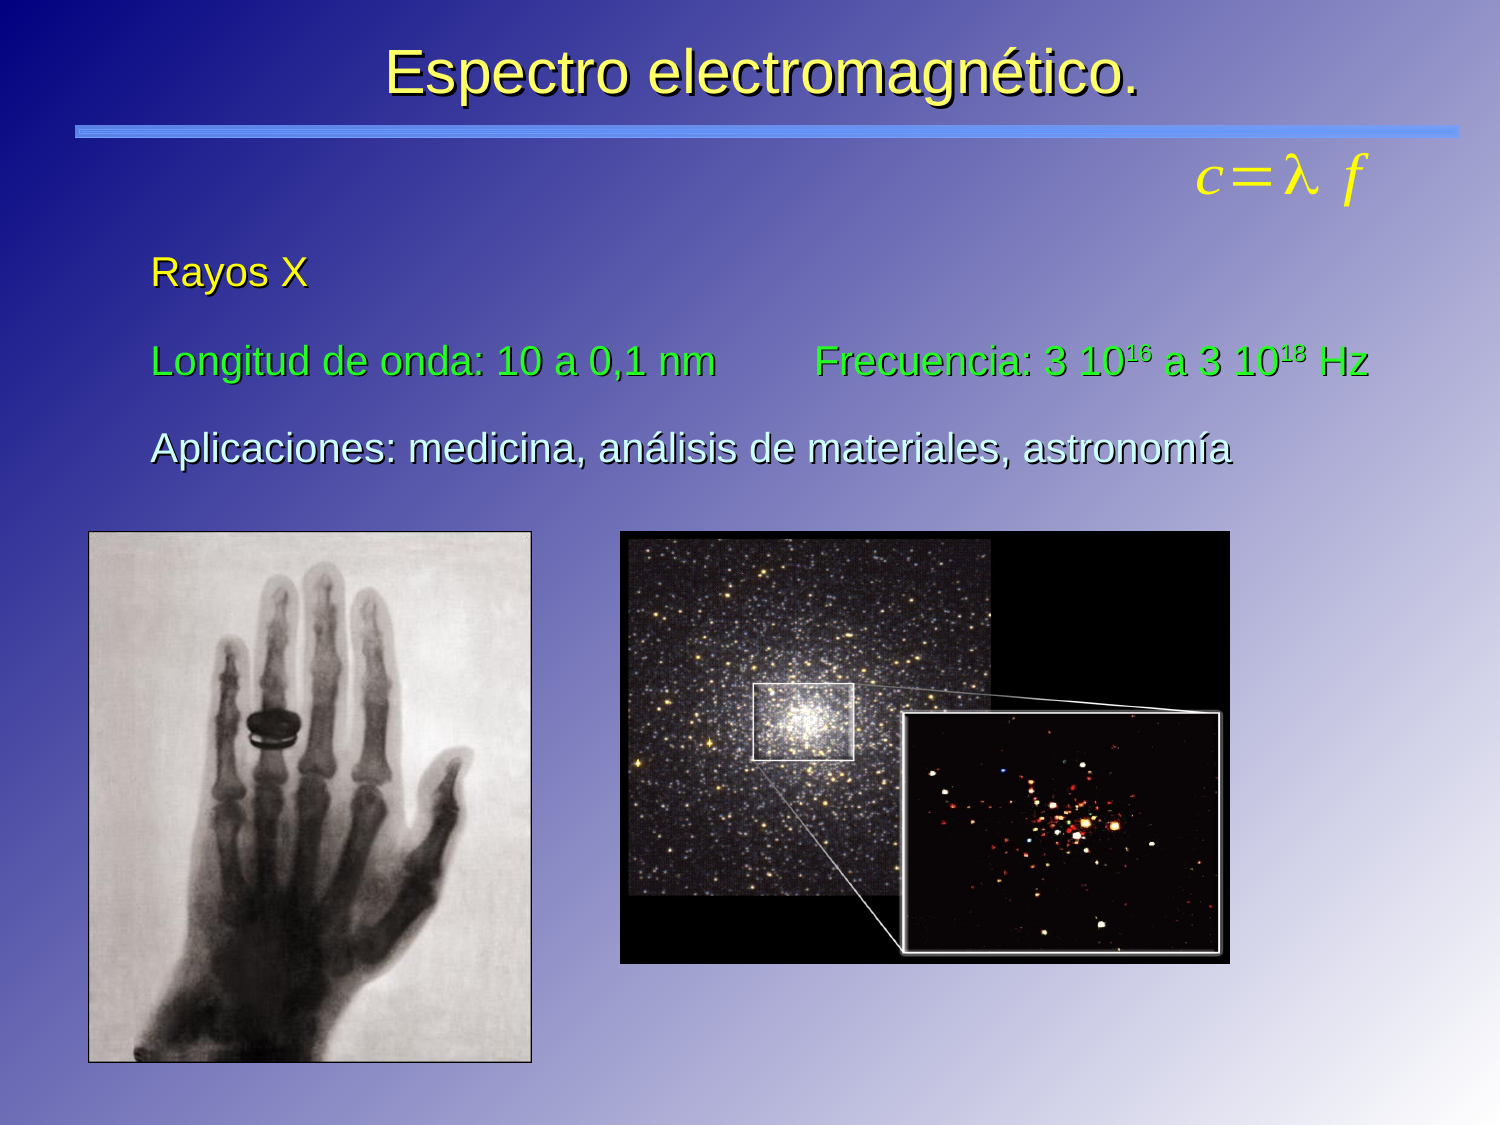

Espectro electromagnético.
Rayos X
Longitud de onda: 10 a 0,1 nm		Frecuencia: 3 1016 a 3 1018 Hz
Aplicaciones: medicina, análisis de materiales, astronomía